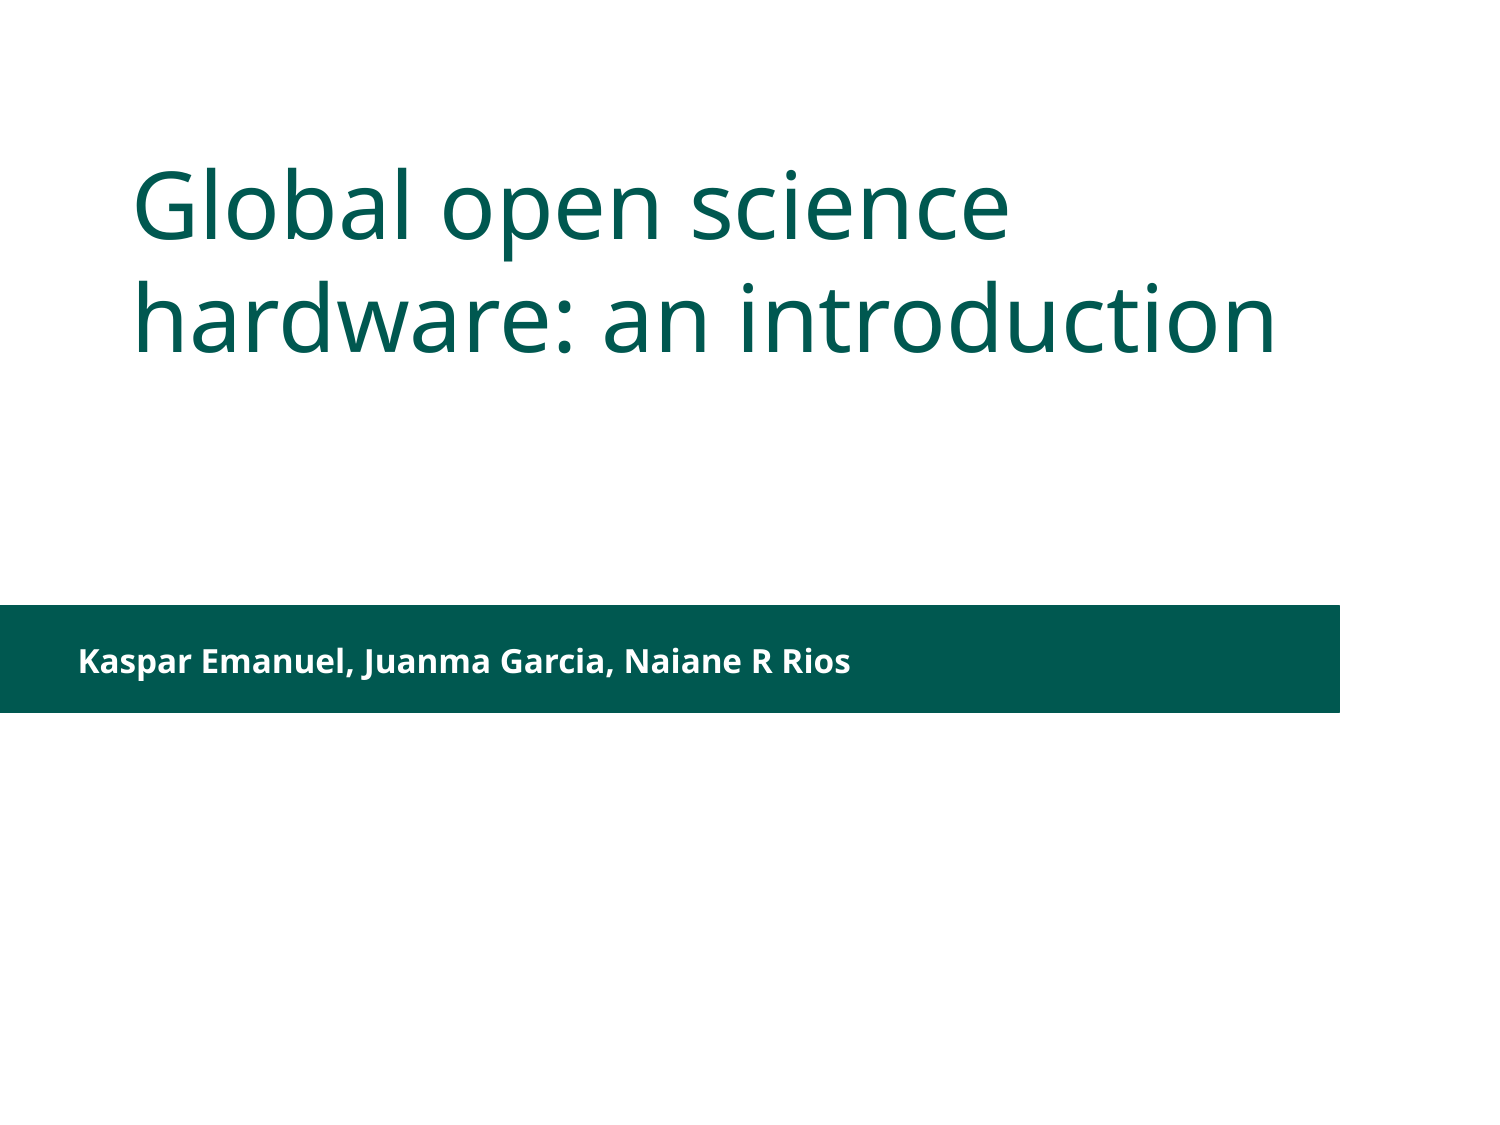

Global open science hardware: an introduction
Kaspar Emanuel, Juanma Garcia, Naiane R Rios